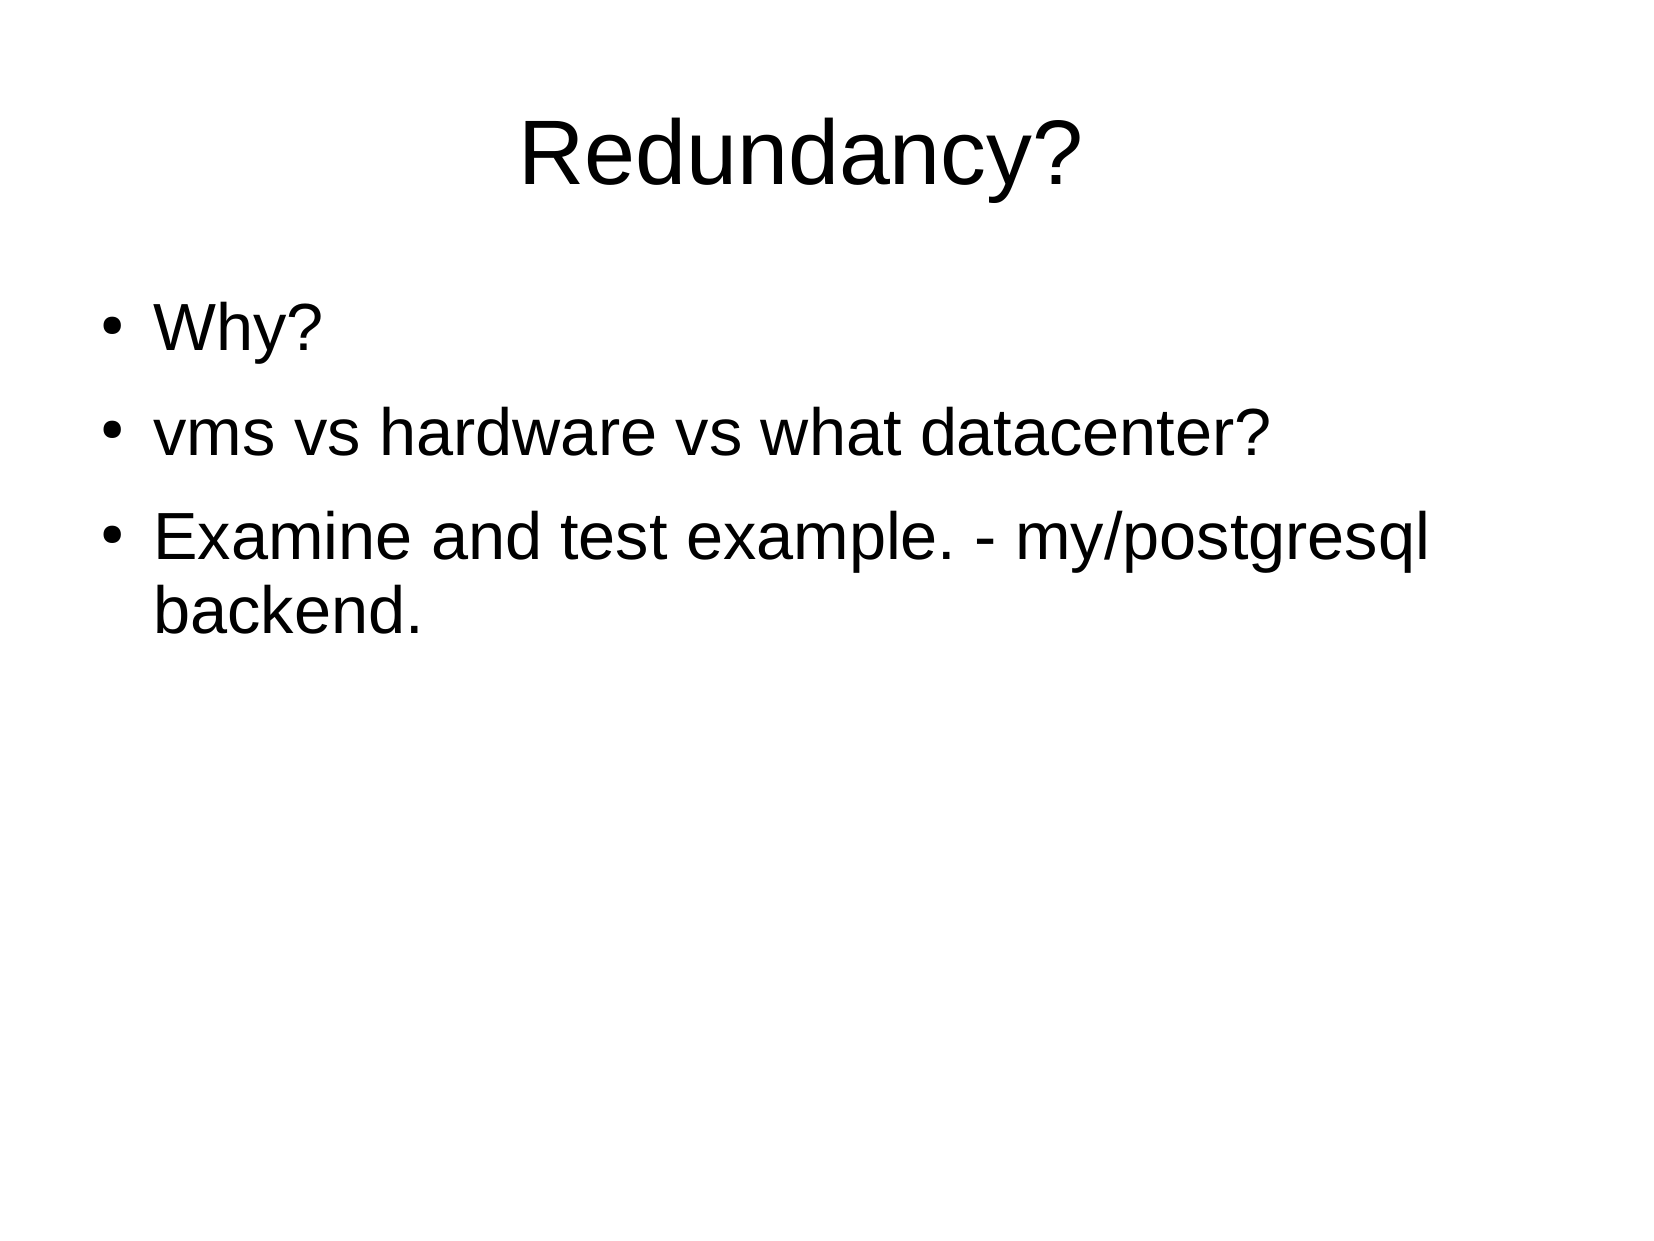

# Redundancy?
Why?
vms vs hardware vs what datacenter?
Examine and test example. - my/postgresql backend.